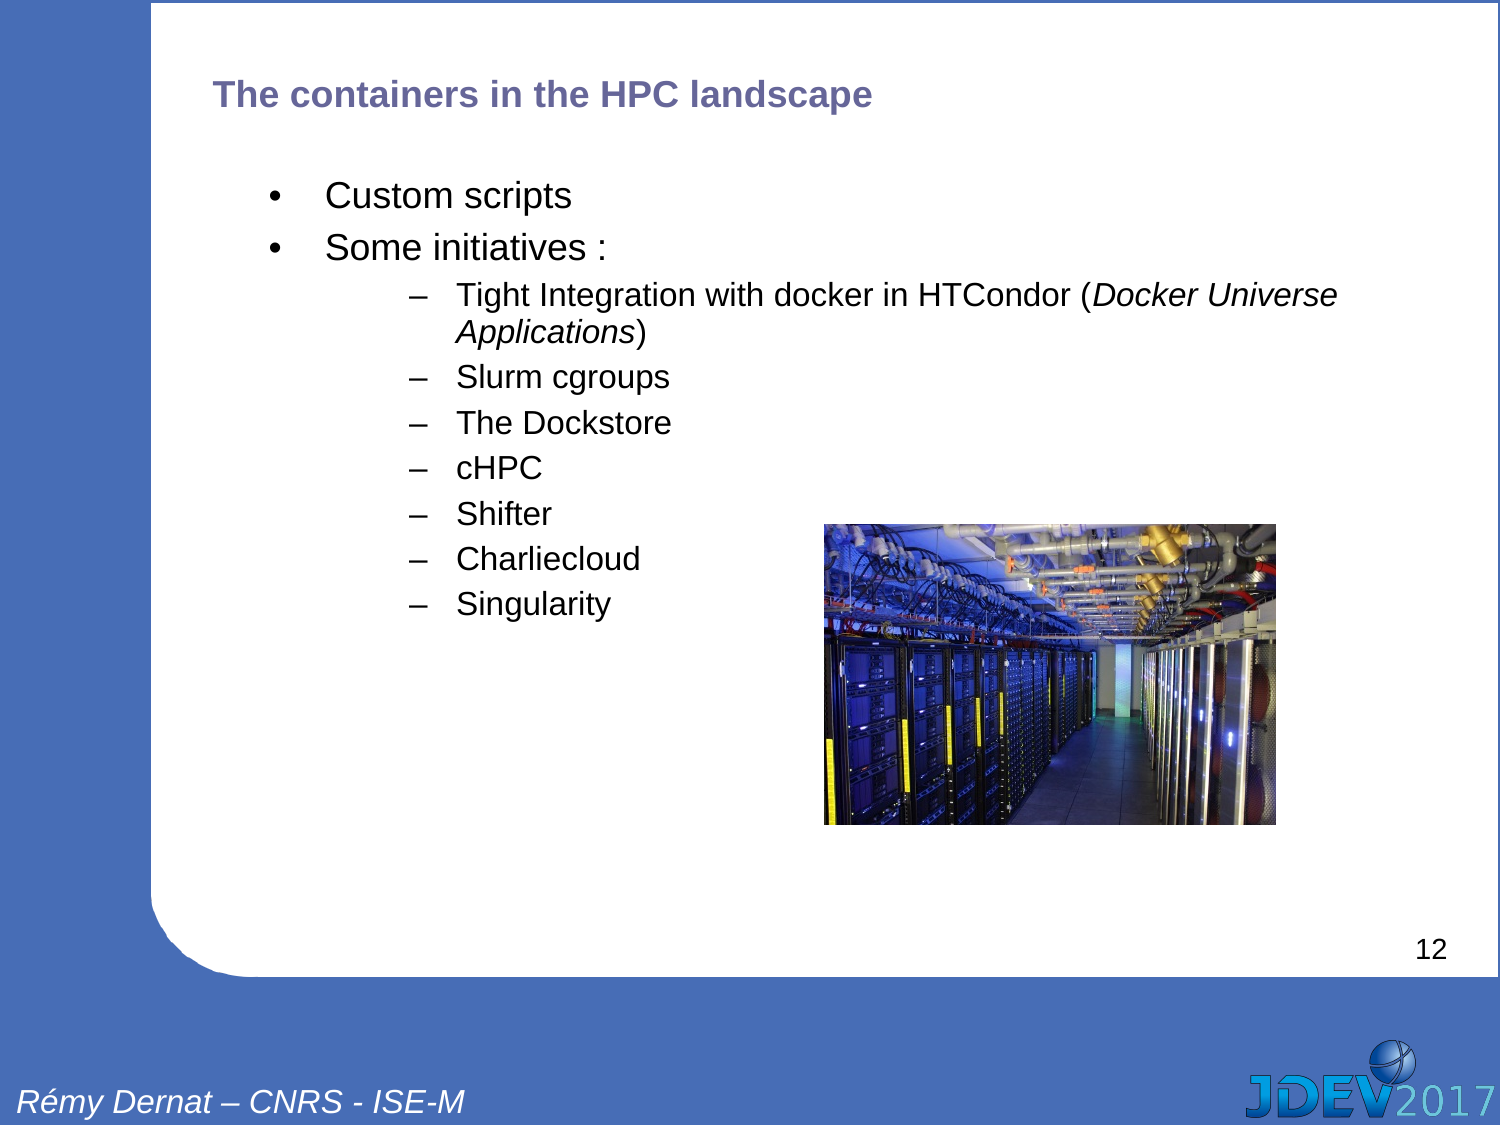

# The containers in the HPC landscape
Custom scripts
Some initiatives :
Tight Integration with docker in HTCondor (Docker Universe Applications)
Slurm cgroups
The Dockstore
cHPC
Shifter
Charliecloud
Singularity
12
Rémy Dernat – CNRS - ISE-M